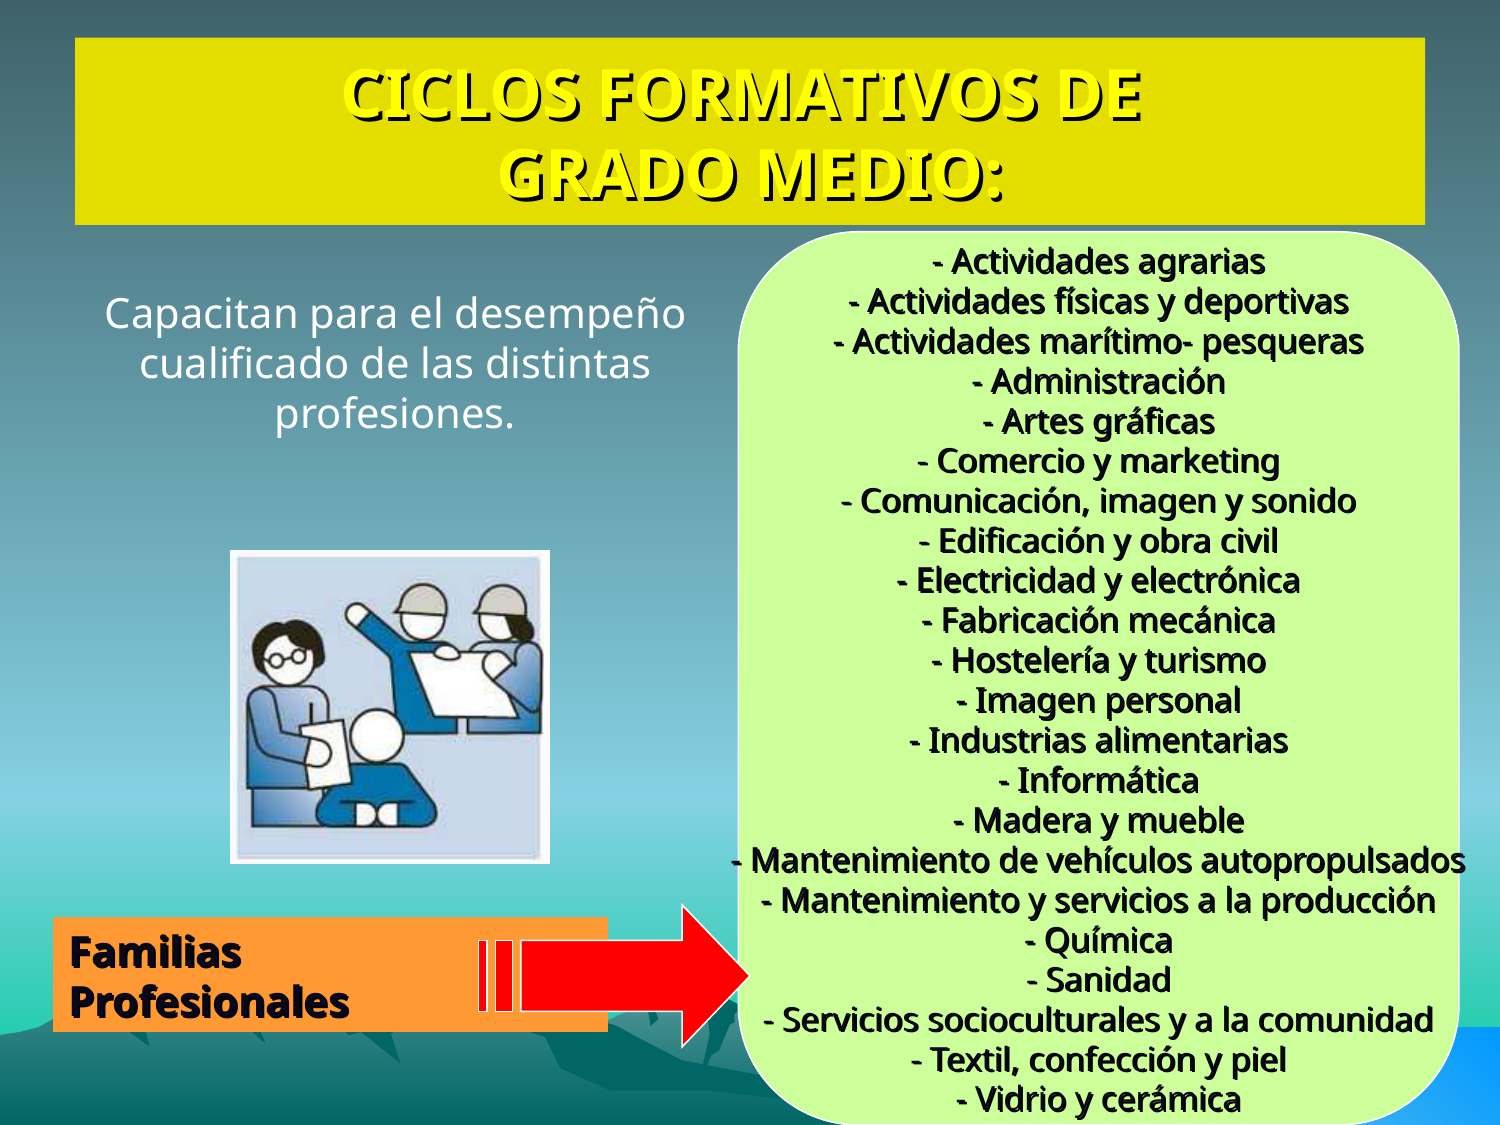

# CICLOS FORMATIVOS DE GRADO MEDIO:
- Actividades agrarias
- Actividades físicas y deportivas
- Actividades marítimo- pesqueras
- Administración
- Artes gráficas
- Comercio y marketing
- Comunicación, imagen y sonido
- Edificación y obra civil
- Electricidad y electrónica
- Fabricación mecánica
- Hostelería y turismo
- Imagen personal
- Industrias alimentarias
- Informática
- Madera y mueble
- Mantenimiento de vehículos autopropulsados
- Mantenimiento y servicios a la producción
- Química
- Sanidad
- Servicios socioculturales y a la comunidad
- Textil, confección y piel
- Vidrio y cerámica
Capacitan para el desempeño
cualificado de las distintas
profesiones.
Familias
Profesionales